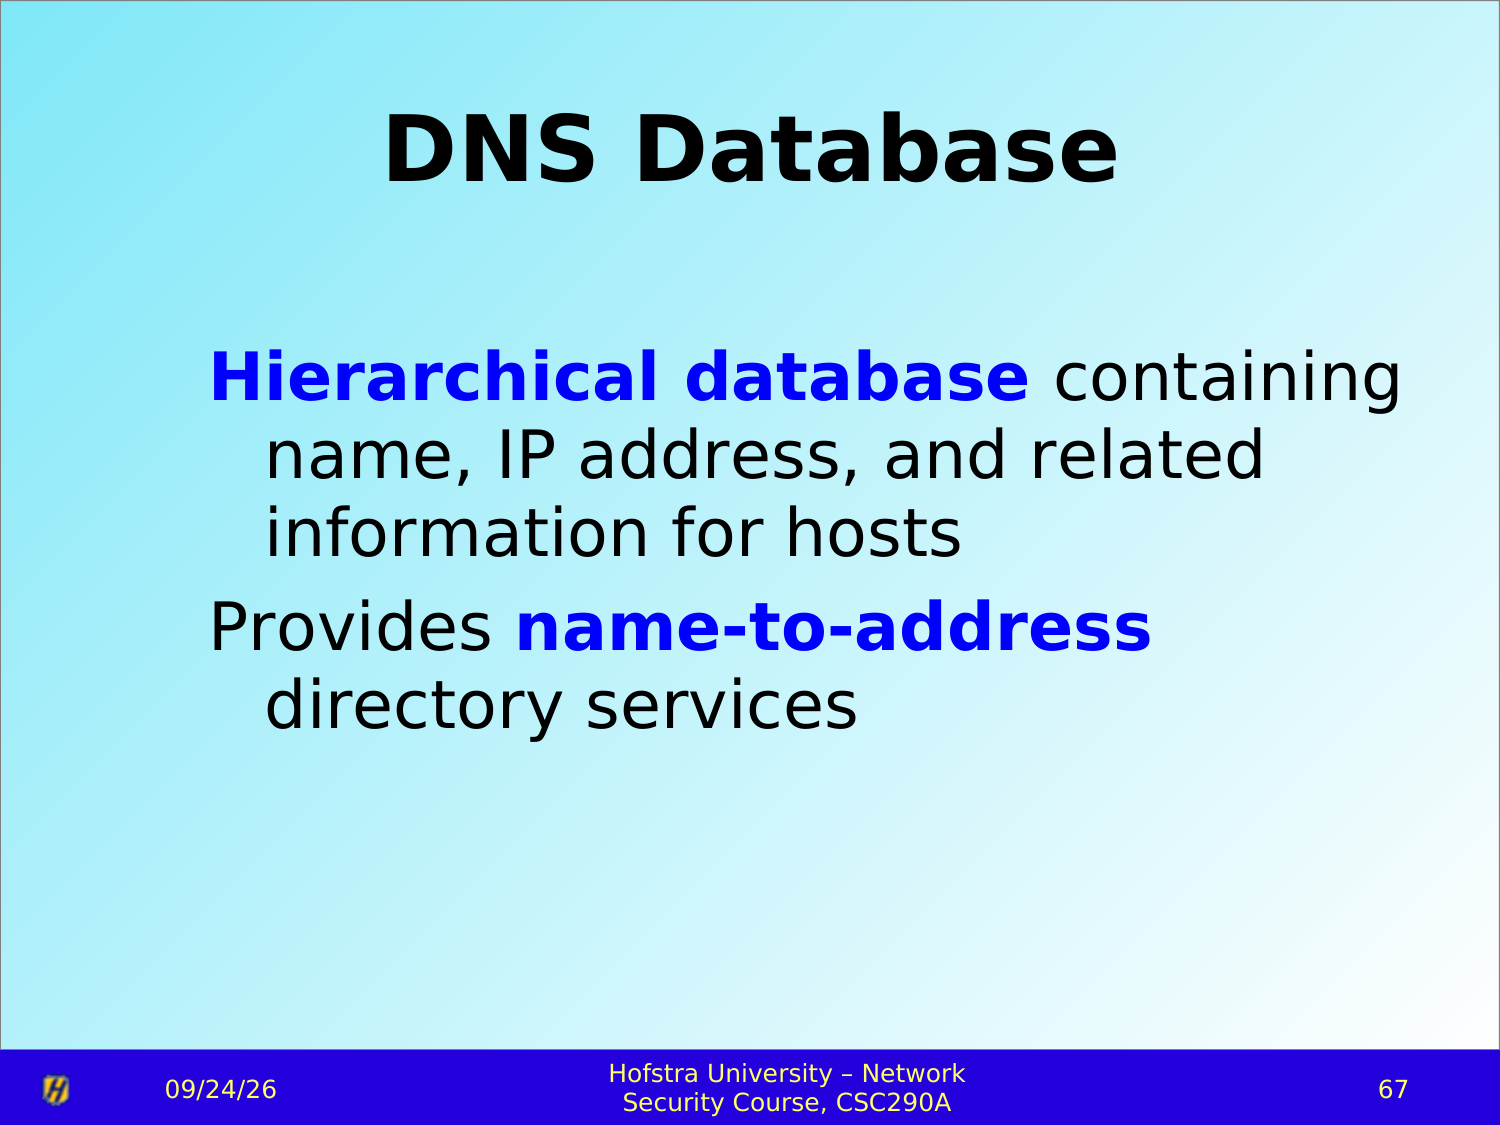

# DNS Database
Hierarchical database containing name, IP address, and related information for hosts
Provides name-to-address directory services
67